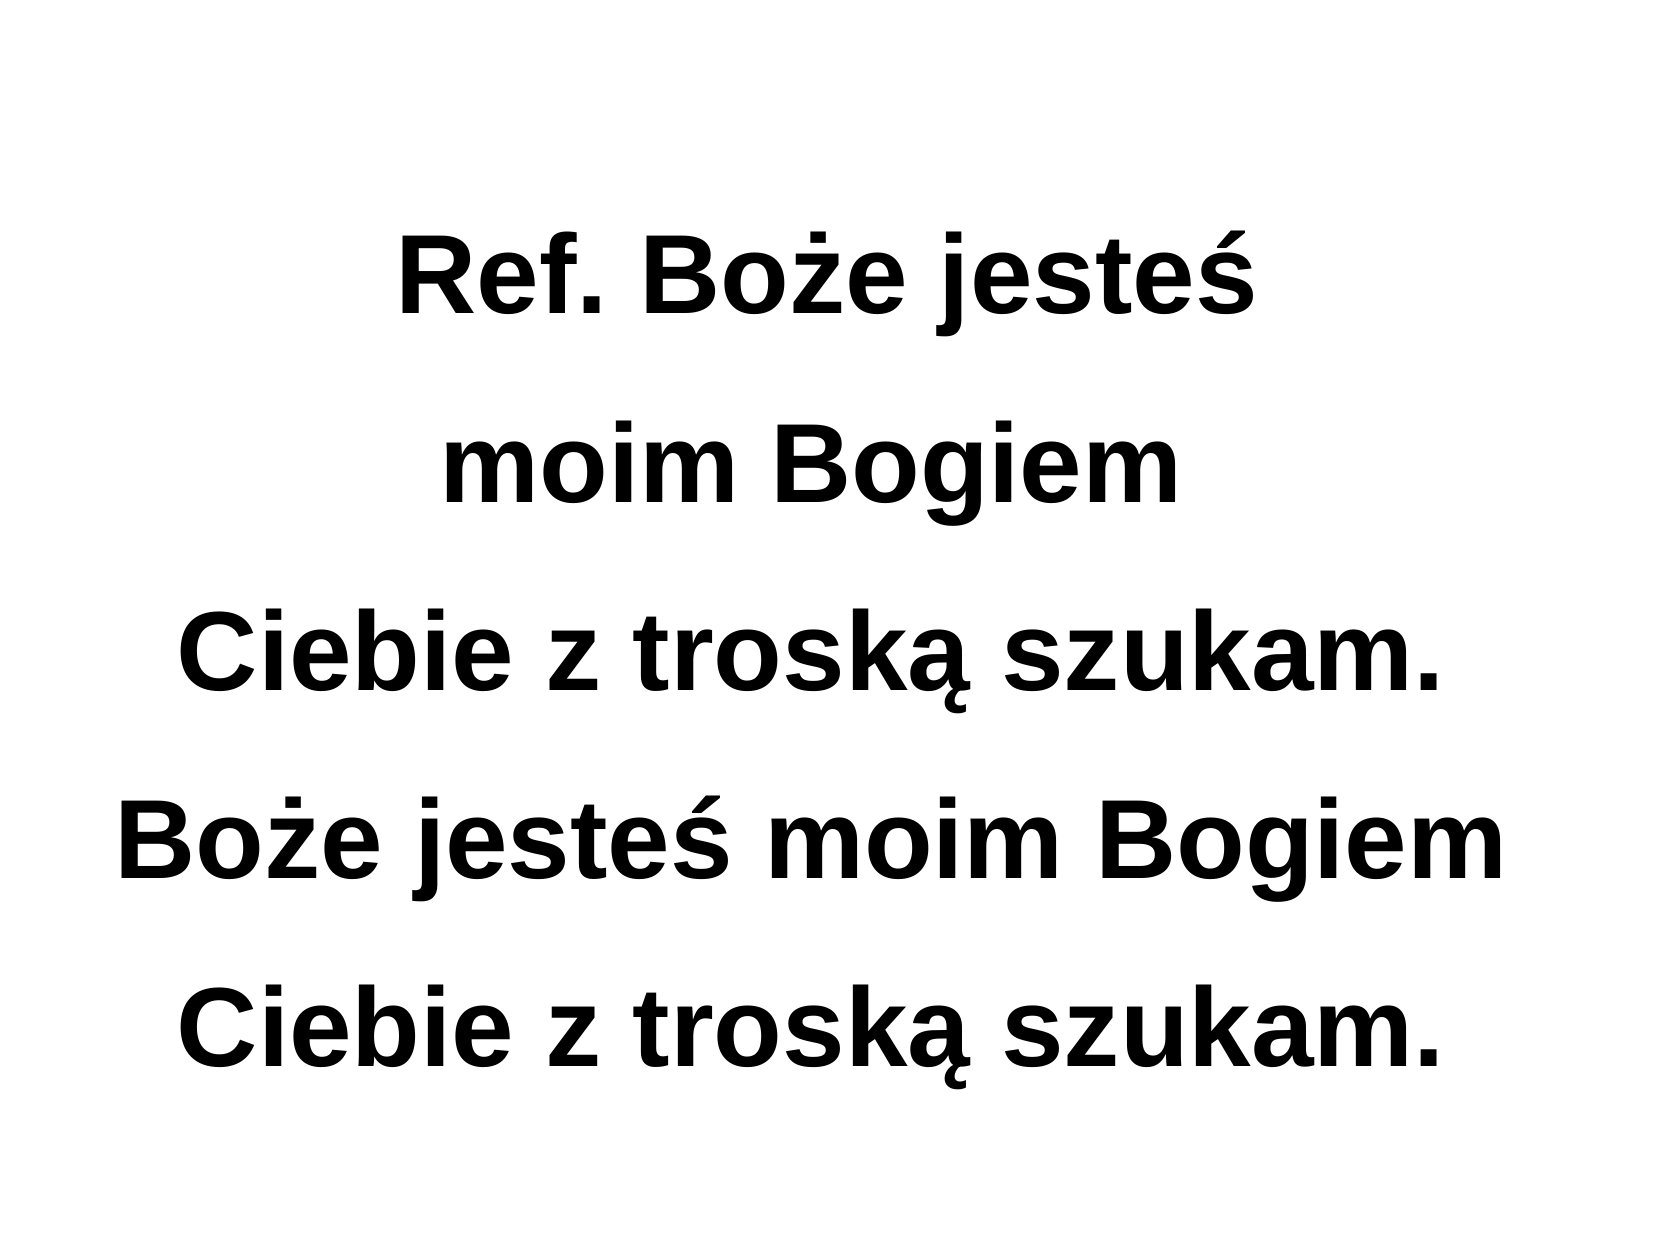

# Ref. Boże jesteś
moim Bogiem
Ciebie z troską szukam.
Boże jesteś moim Bogiem
Ciebie z troską szukam.